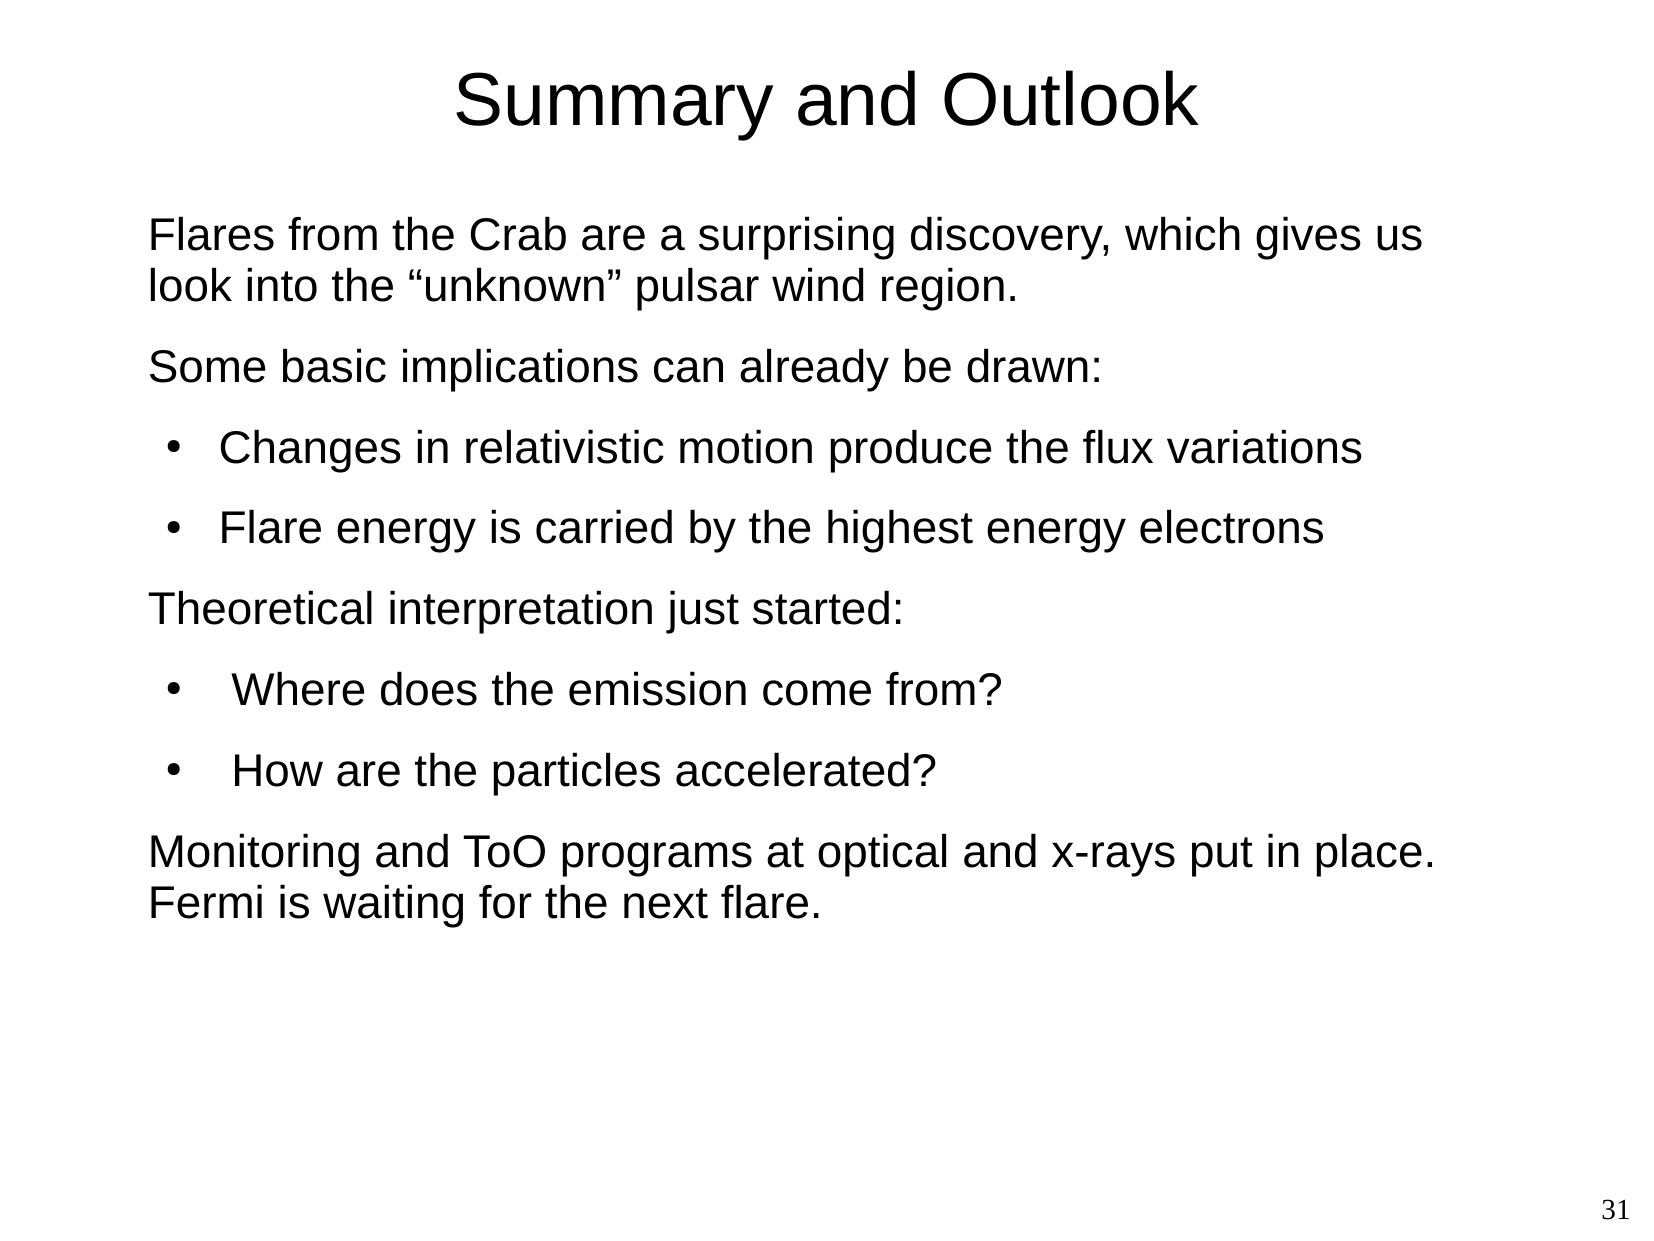

# Summary and Outlook
Flares from the Crab are a surprising discovery, which gives us look into the “unknown” pulsar wind region.
Some basic implications can already be drawn:
Changes in relativistic motion produce the flux variations
Flare energy is carried by the highest energy electrons
Theoretical interpretation just started:
 Where does the emission come from?
 How are the particles accelerated?
Monitoring and ToO programs at optical and x-rays put in place. Fermi is waiting for the next flare.
31